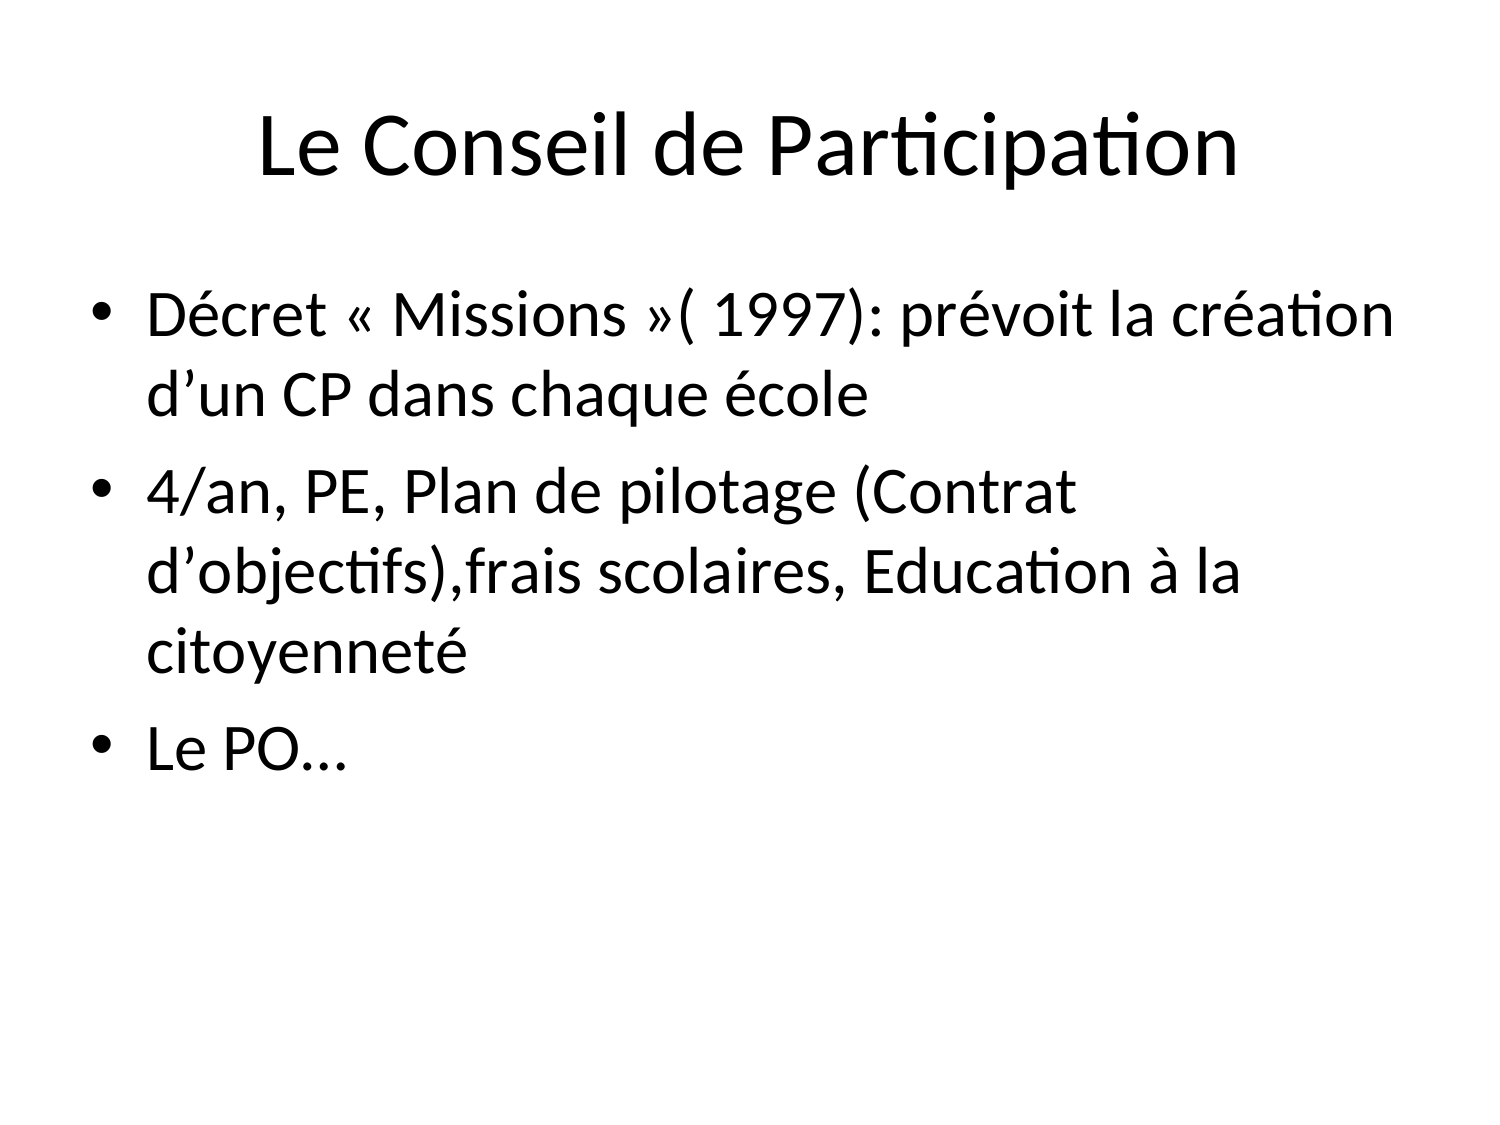

# Le Conseil de Participation
Décret « Missions »( 1997): prévoit la création d’un CP dans chaque école
4/an, PE, Plan de pilotage (Contrat d’objectifs),frais scolaires, Education à la citoyenneté
Le PO…